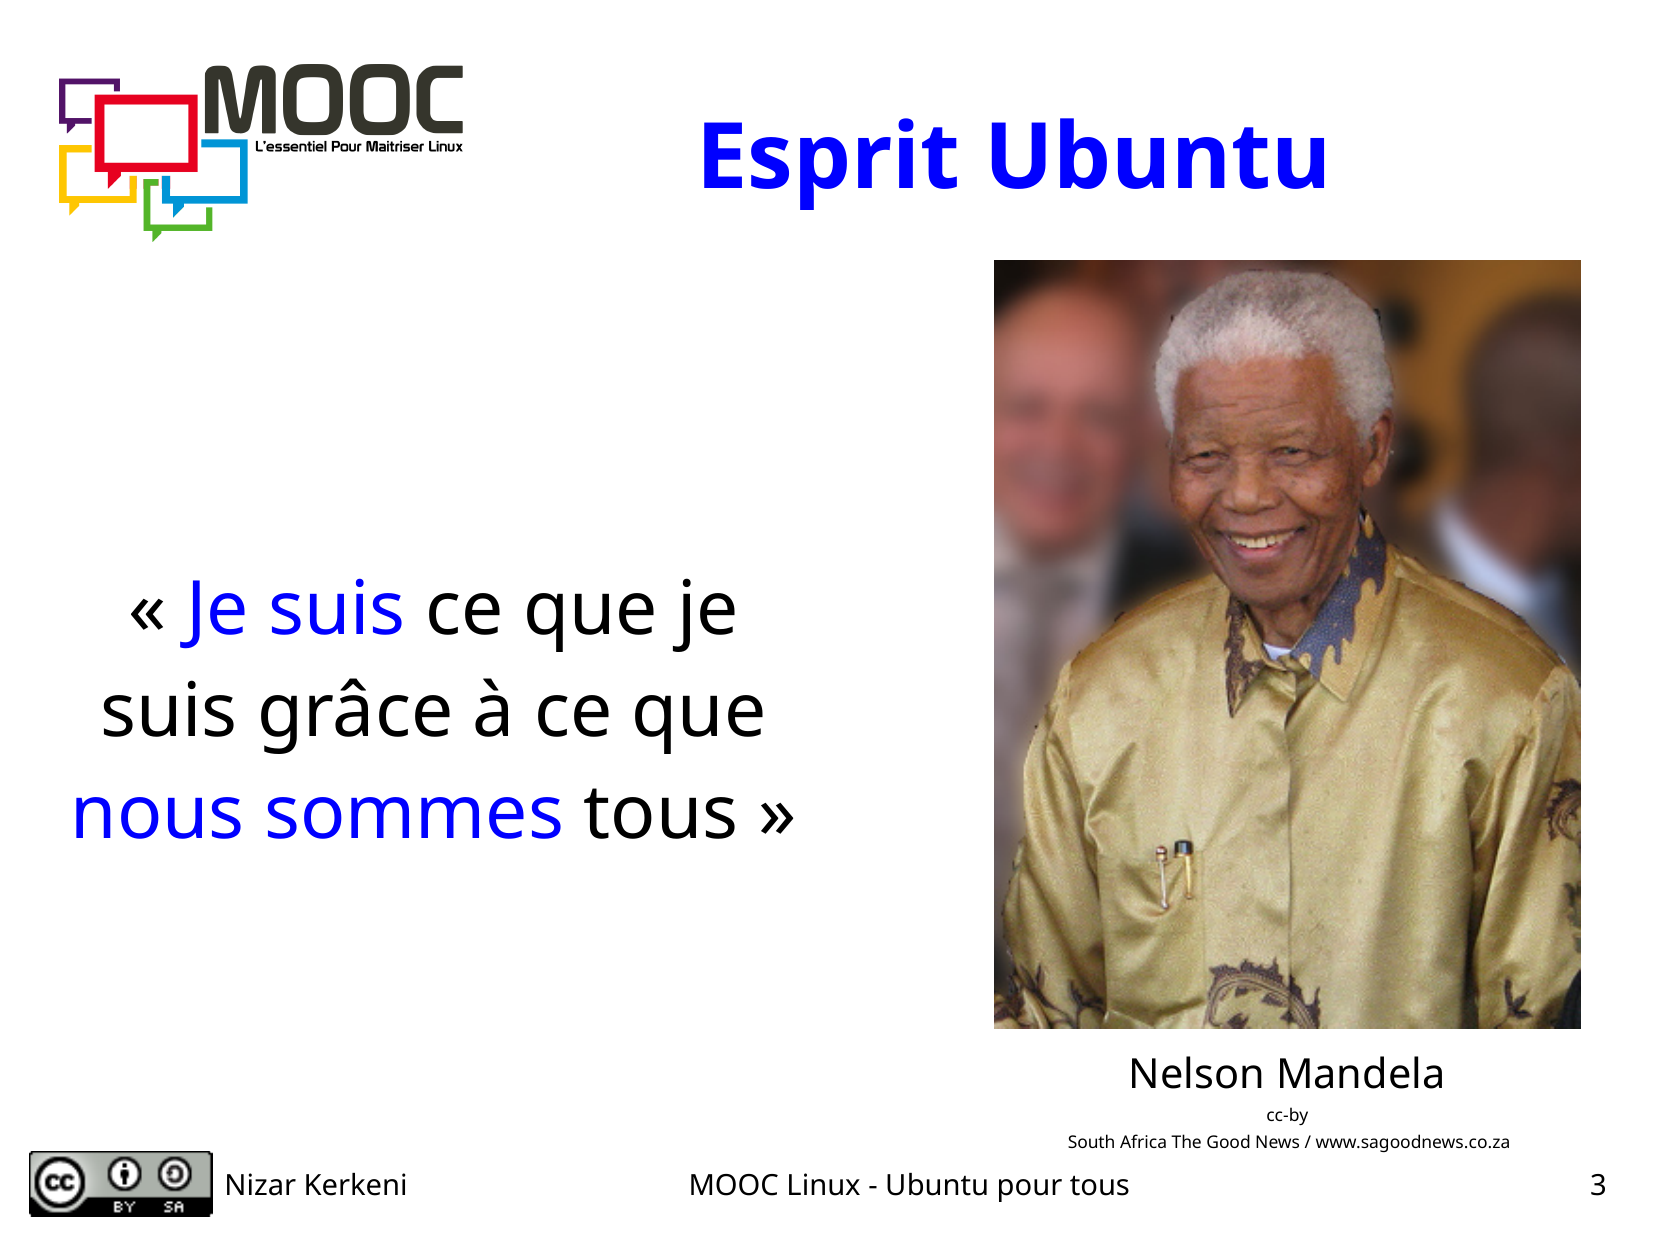

# Esprit Ubuntu
« Je suis ce que je suis grâce à ce que nous sommes tous »
Nelson Mandela
cc-by
 South Africa The Good News / www.sagoodnews.co.za
MOOC Linux - Ubuntu pour tous
3